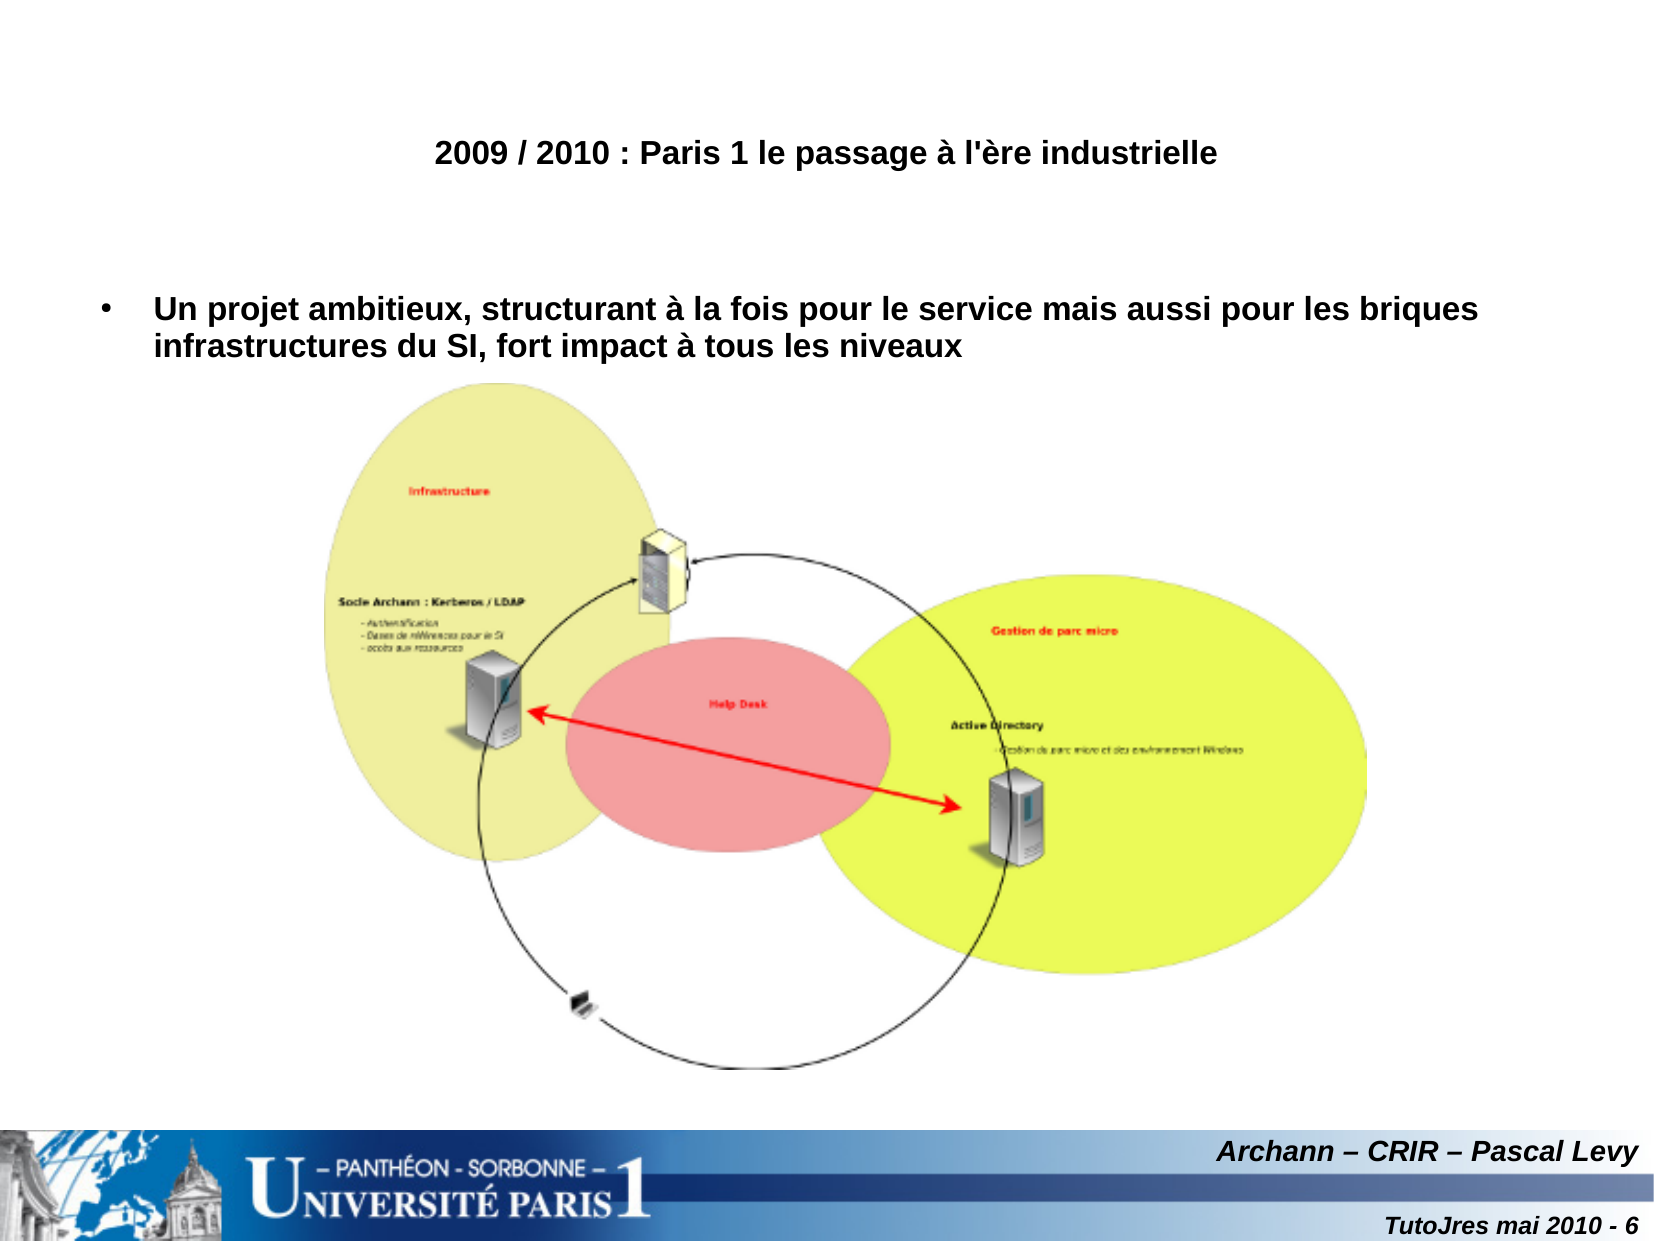

# 2009 / 2010 : Paris 1 le passage à l'ère industrielle
Un projet ambitieux, structurant à la fois pour le service mais aussi pour les briques infrastructures du SI, fort impact à tous les niveaux